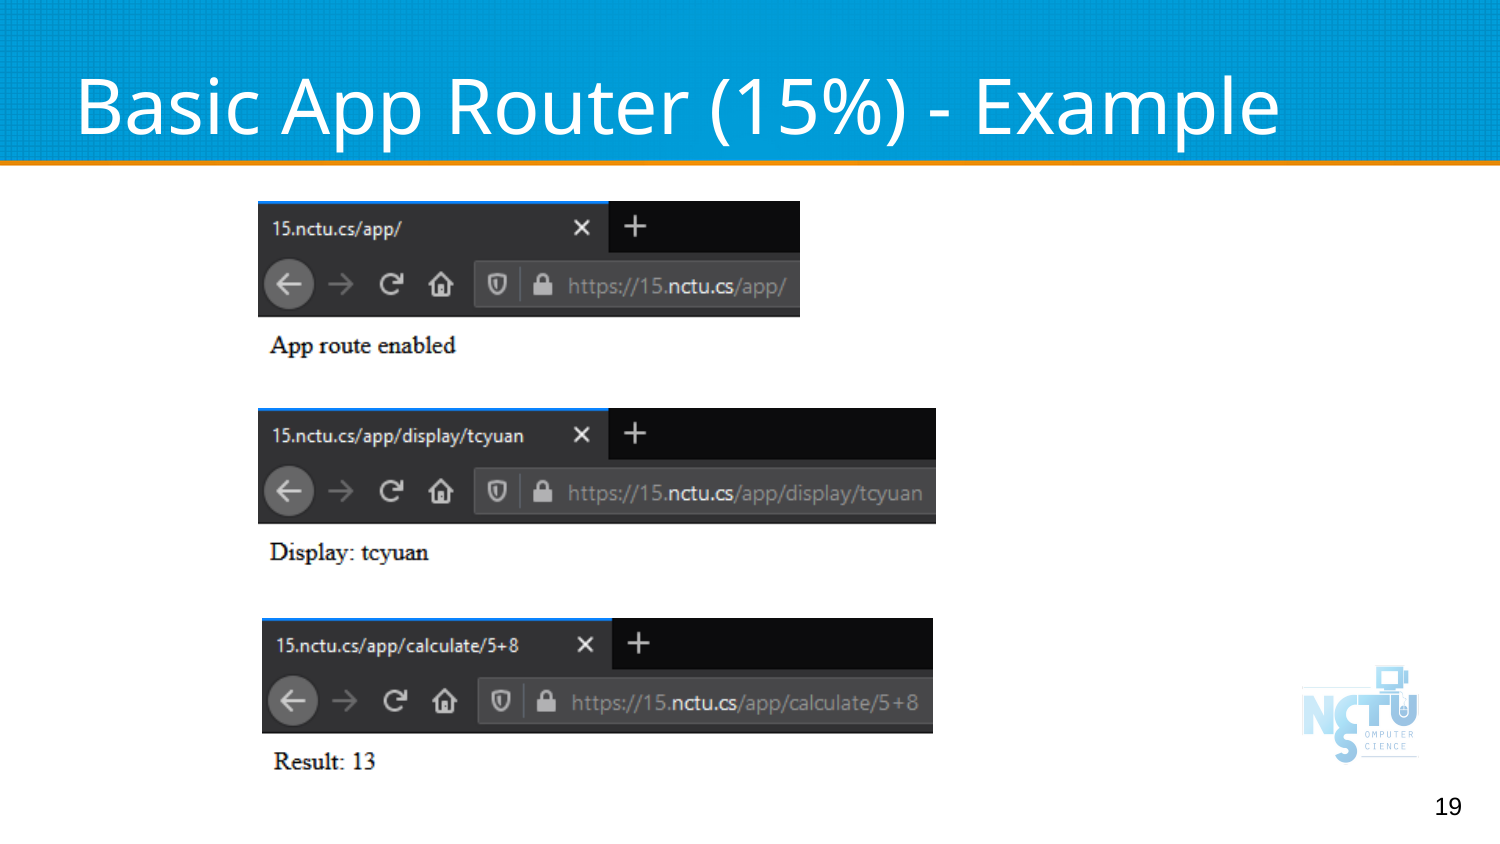

# Basic App Router (15%) - Example